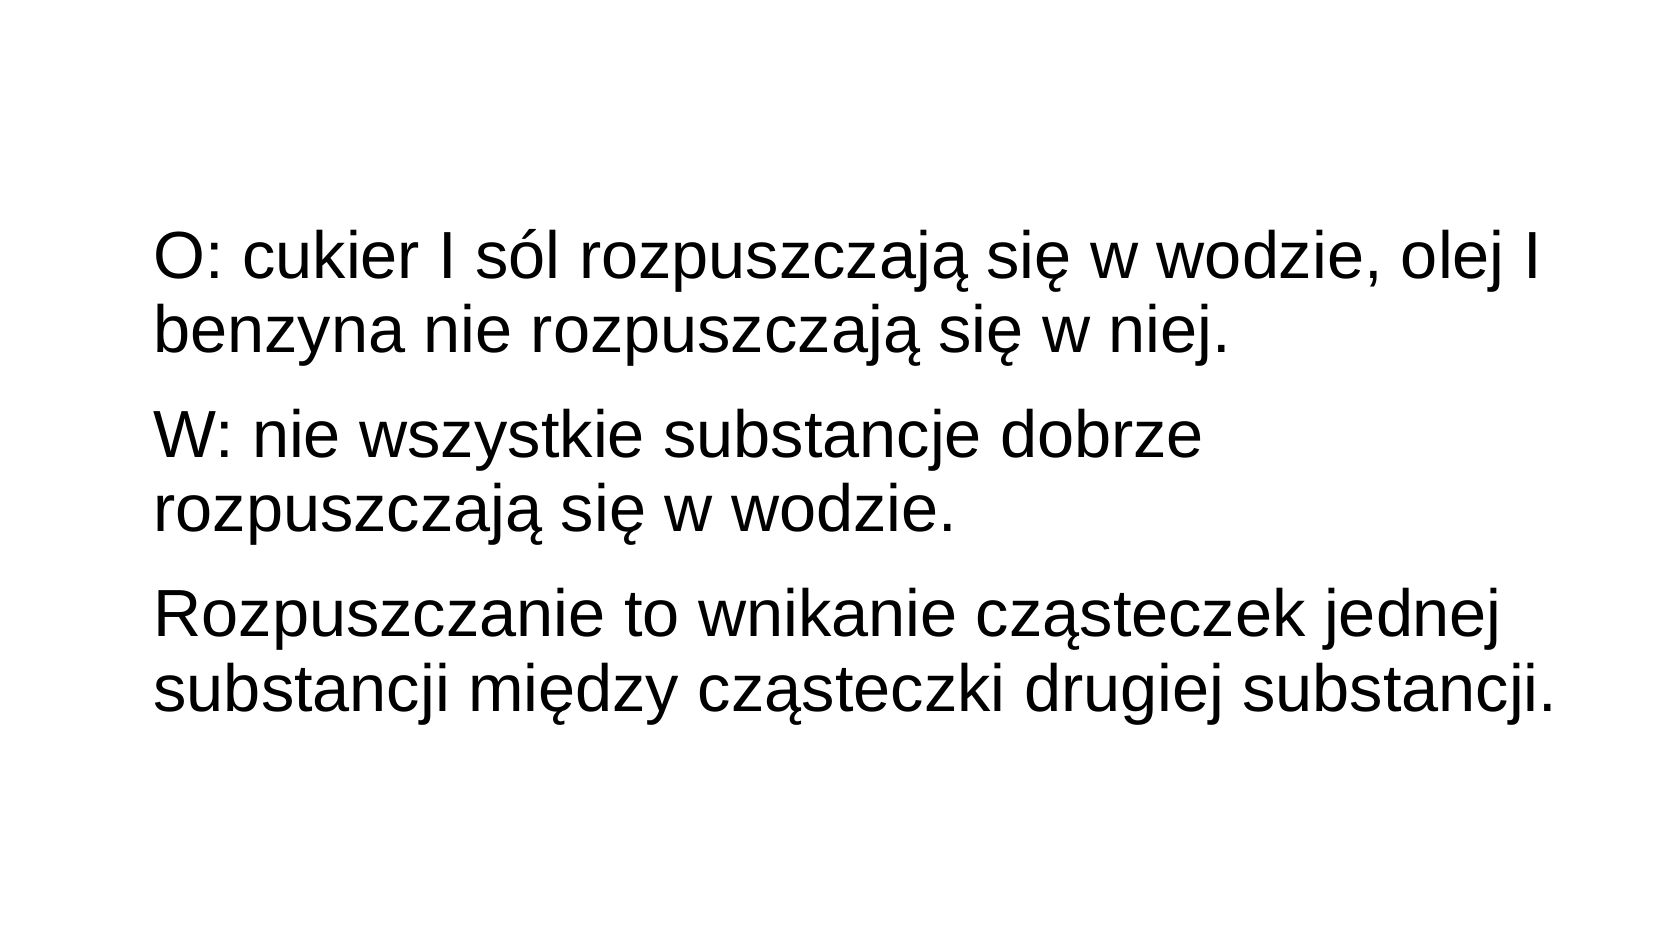

#
O: cukier I sól rozpuszczają się w wodzie, olej I benzyna nie rozpuszczają się w niej.
W: nie wszystkie substancje dobrze rozpuszczają się w wodzie.
Rozpuszczanie to wnikanie cząsteczek jednej substancji między cząsteczki drugiej substancji.